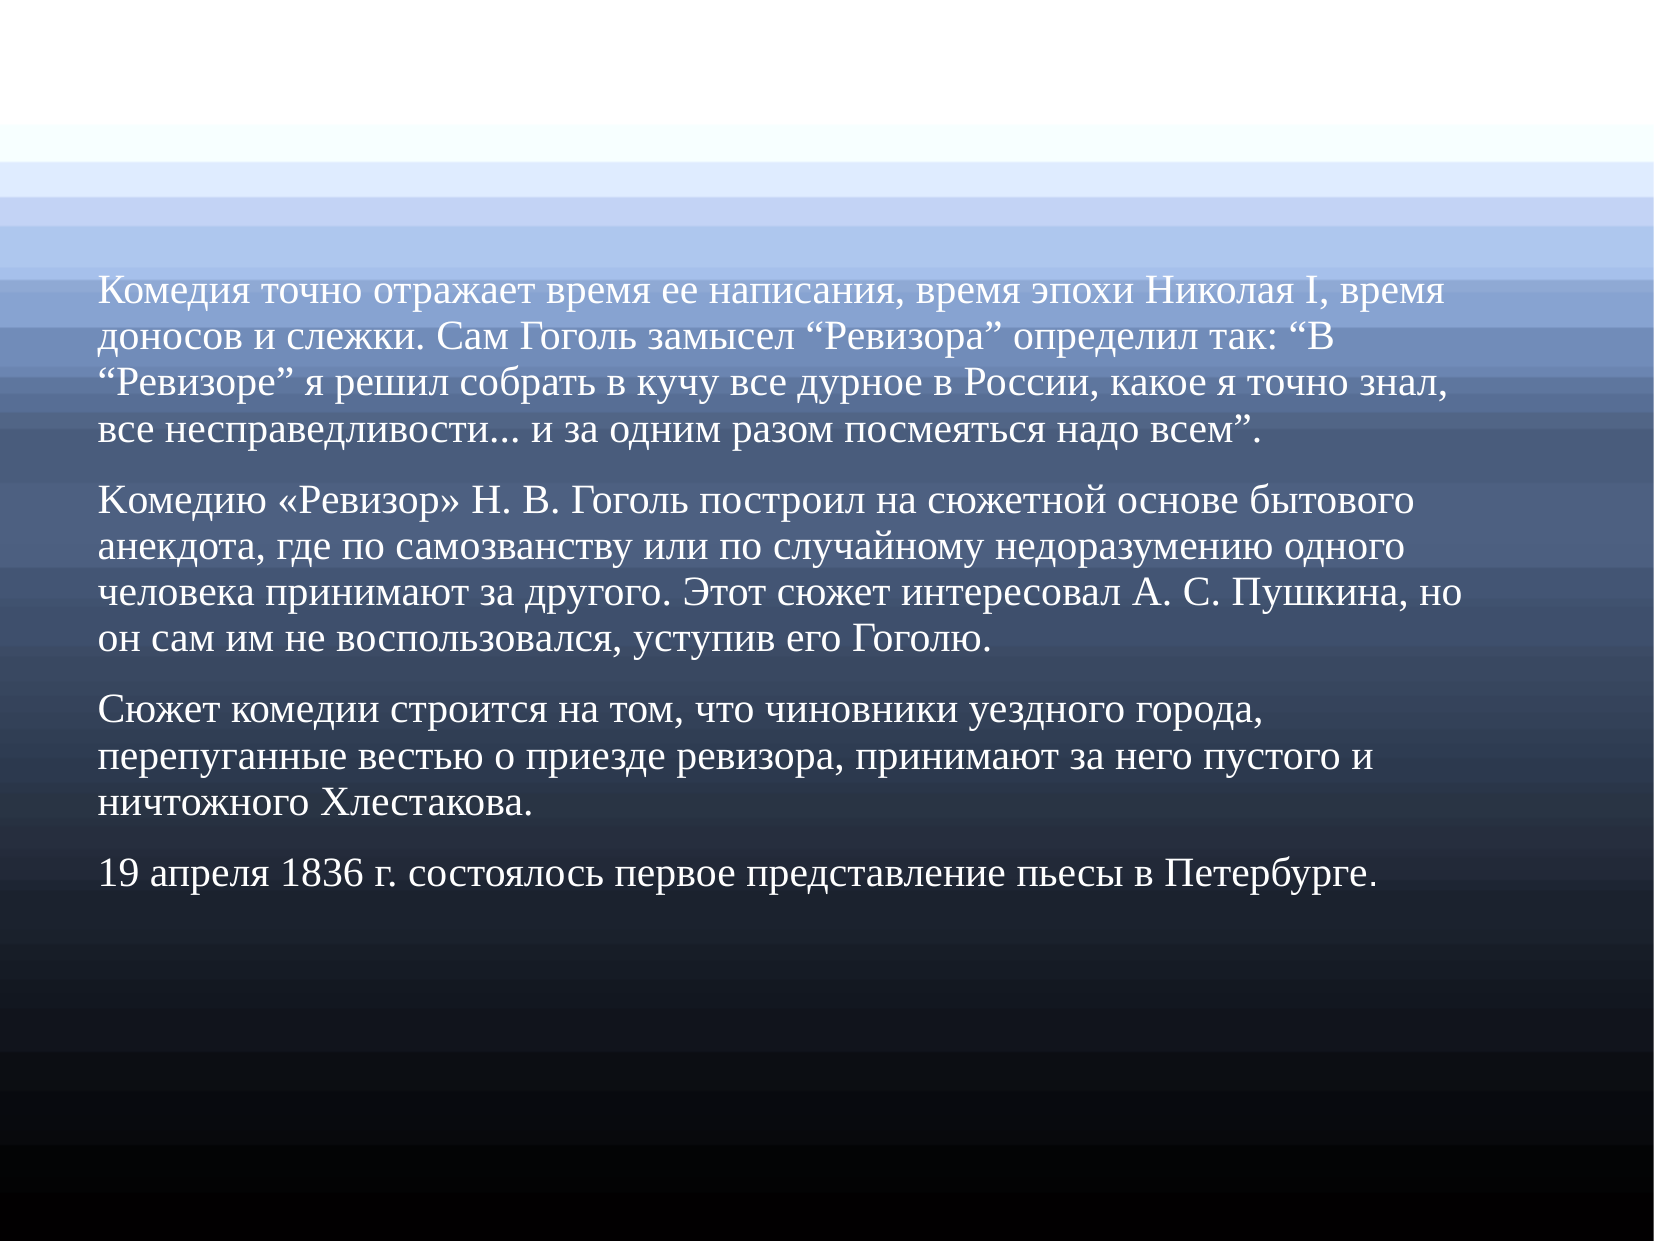

#
Комедия точно отражает время ее написания, время эпохи Николая I, время доносов и слежки. Сам Гоголь замысел “Ревизора” определил так: “В “Ревизоре” я решил собрать в кучу все дурное в России, какое я точно знал, все несправедливости... и за одним разом посмеяться надо всем”.
Kомедию «Ревизор» Н. В. Гоголь построил на сюжетной основе бытового анекдота, где по самозванству или по случайному недоразумению одного человека принимают за другого. Этот сюжет интересовал А. С. Пушкина, но он сам им не воспользовался, уступив его Гоголю.
Cюжет комедии строится на том, что чиновники уездного городa, перепуганные вестью о приезде ревизора, принимают за него пустого и ничтожного Хлестакова.
19 апреля 1836 г. состоялось первое представление пьесы в Петербурге.